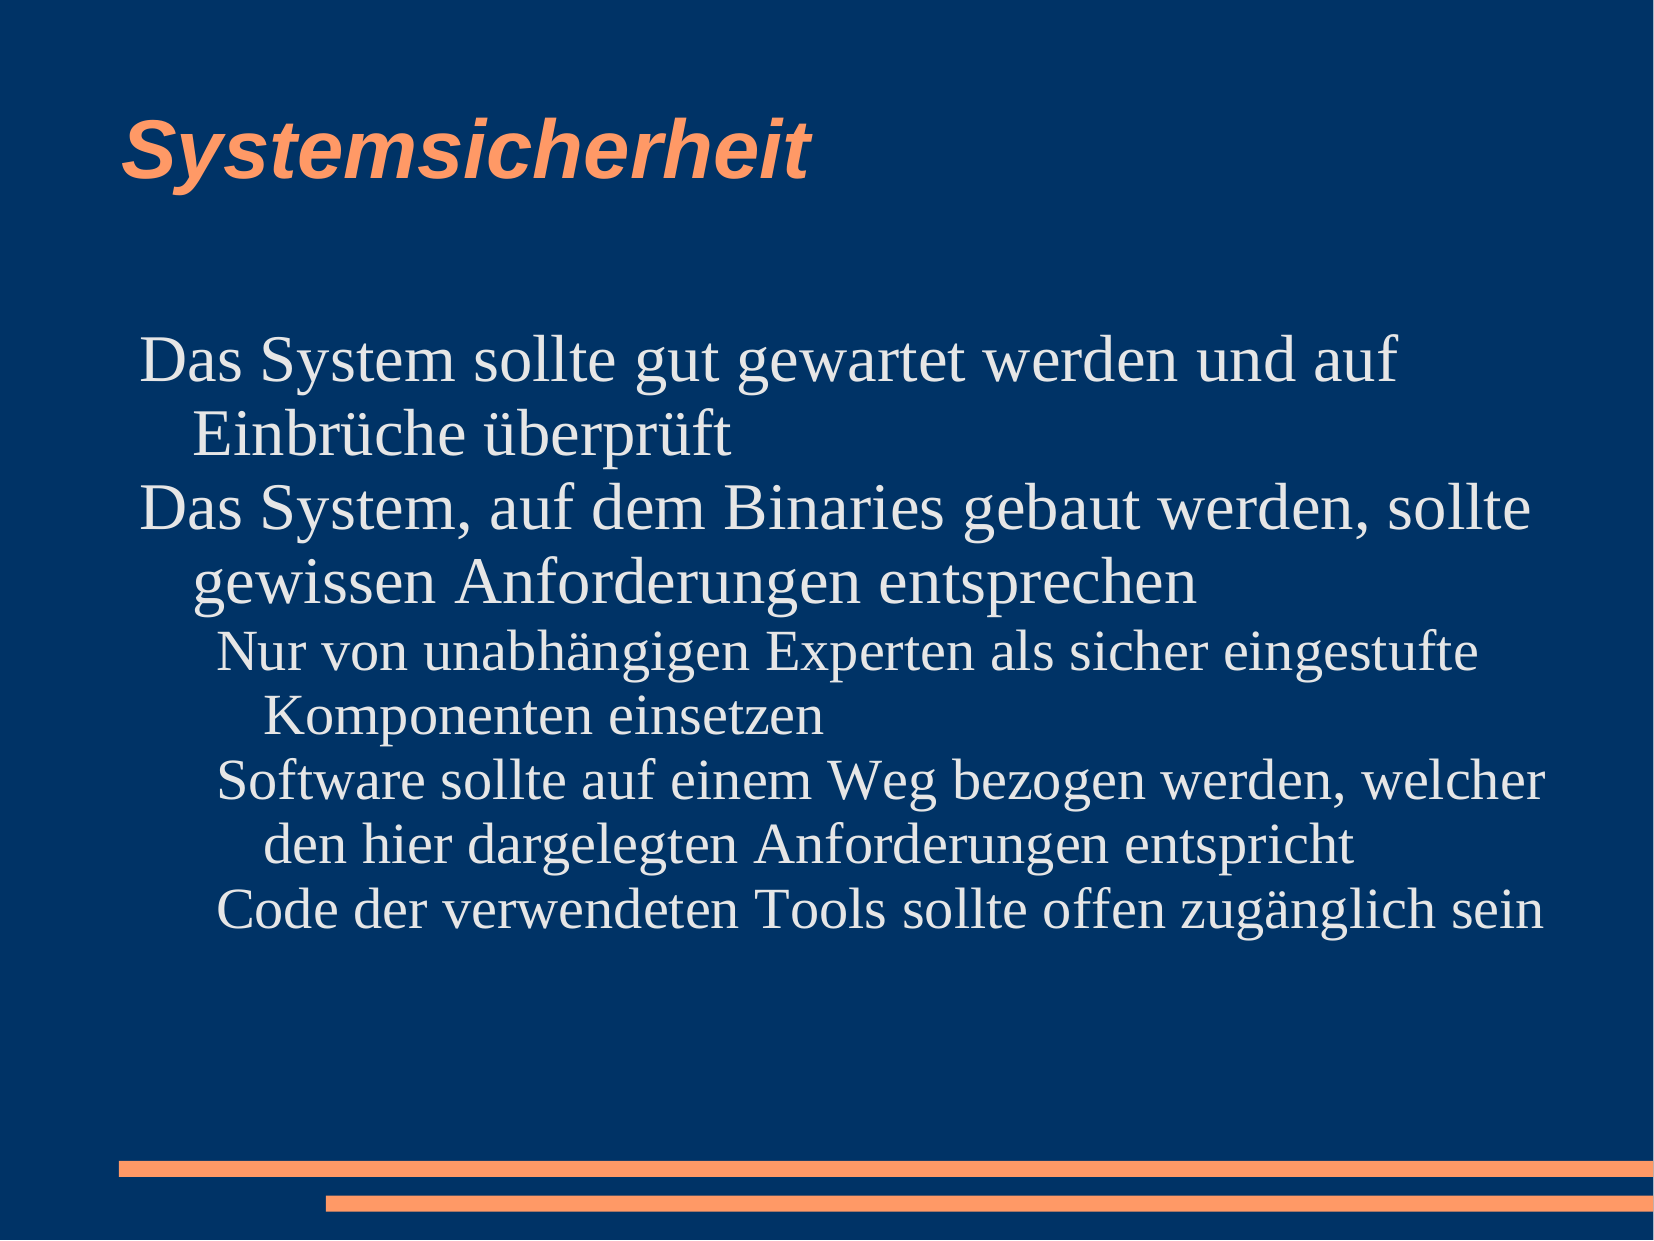

# Systemsicherheit
Das System sollte gut gewartet werden und auf Einbrüche überprüft
Das System, auf dem Binaries gebaut werden, sollte gewissen Anforderungen entsprechen
Nur von unabhängigen Experten als sicher eingestufte Komponenten einsetzen
Software sollte auf einem Weg bezogen werden, welcher den hier dargelegten Anforderungen entspricht
Code der verwendeten Tools sollte offen zugänglich sein